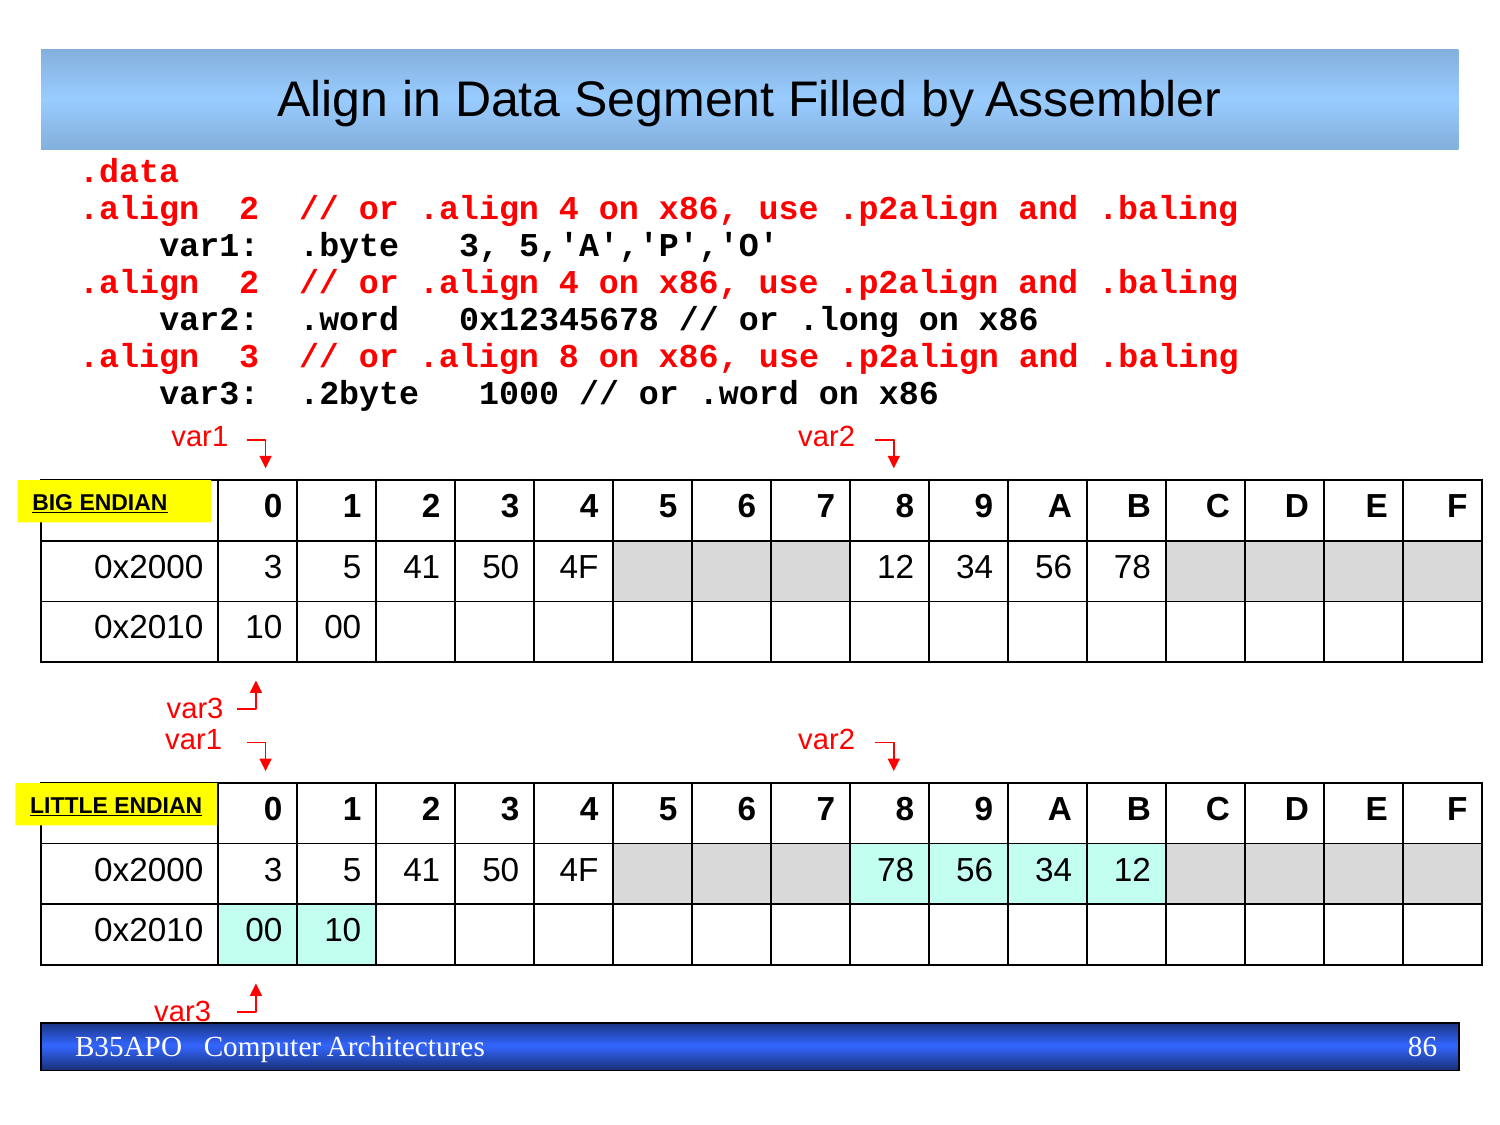

Align in Data Segment Filled by Assembler
# .data
.align 2 // or .align 4 on x86, use .p2align and .baling
 var1: .byte 3, 5,'A','P','O'
.align 2 // or .align 4 on x86, use .p2align and .baling
 var2: .word 0x12345678 // or .long on x86
.align 3 // or .align 8 on x86, use .p2align and .baling
 var3: .2byte 1000 // or .word on x86
var1
var2
| | 0 | 1 | 2 | 3 | 4 | 5 | 6 | 7 | 8 | 9 | A | B | C | D | E | F |
| --- | --- | --- | --- | --- | --- | --- | --- | --- | --- | --- | --- | --- | --- | --- | --- | --- |
| 0x2000 | 3 | 5 | 41 | 50 | 4F | | | | 12 | 34 | 56 | 78 | | | | |
| 0x2010 | 10 | 00 | | | | | | | | | | | | | | |
BIG ENDIAN
var3
var1
var2
| | 0 | 1 | 2 | 3 | 4 | 5 | 6 | 7 | 8 | 9 | A | B | C | D | E | F |
| --- | --- | --- | --- | --- | --- | --- | --- | --- | --- | --- | --- | --- | --- | --- | --- | --- |
| 0x2000 | 3 | 5 | 41 | 50 | 4F | | | | 78 | 56 | 34 | 12 | | | | |
| 0x2010 | 00 | 10 | | | | | | | | | | | | | | |
LITTLE ENDIAN
var3
B35APO Computer Architectures
86